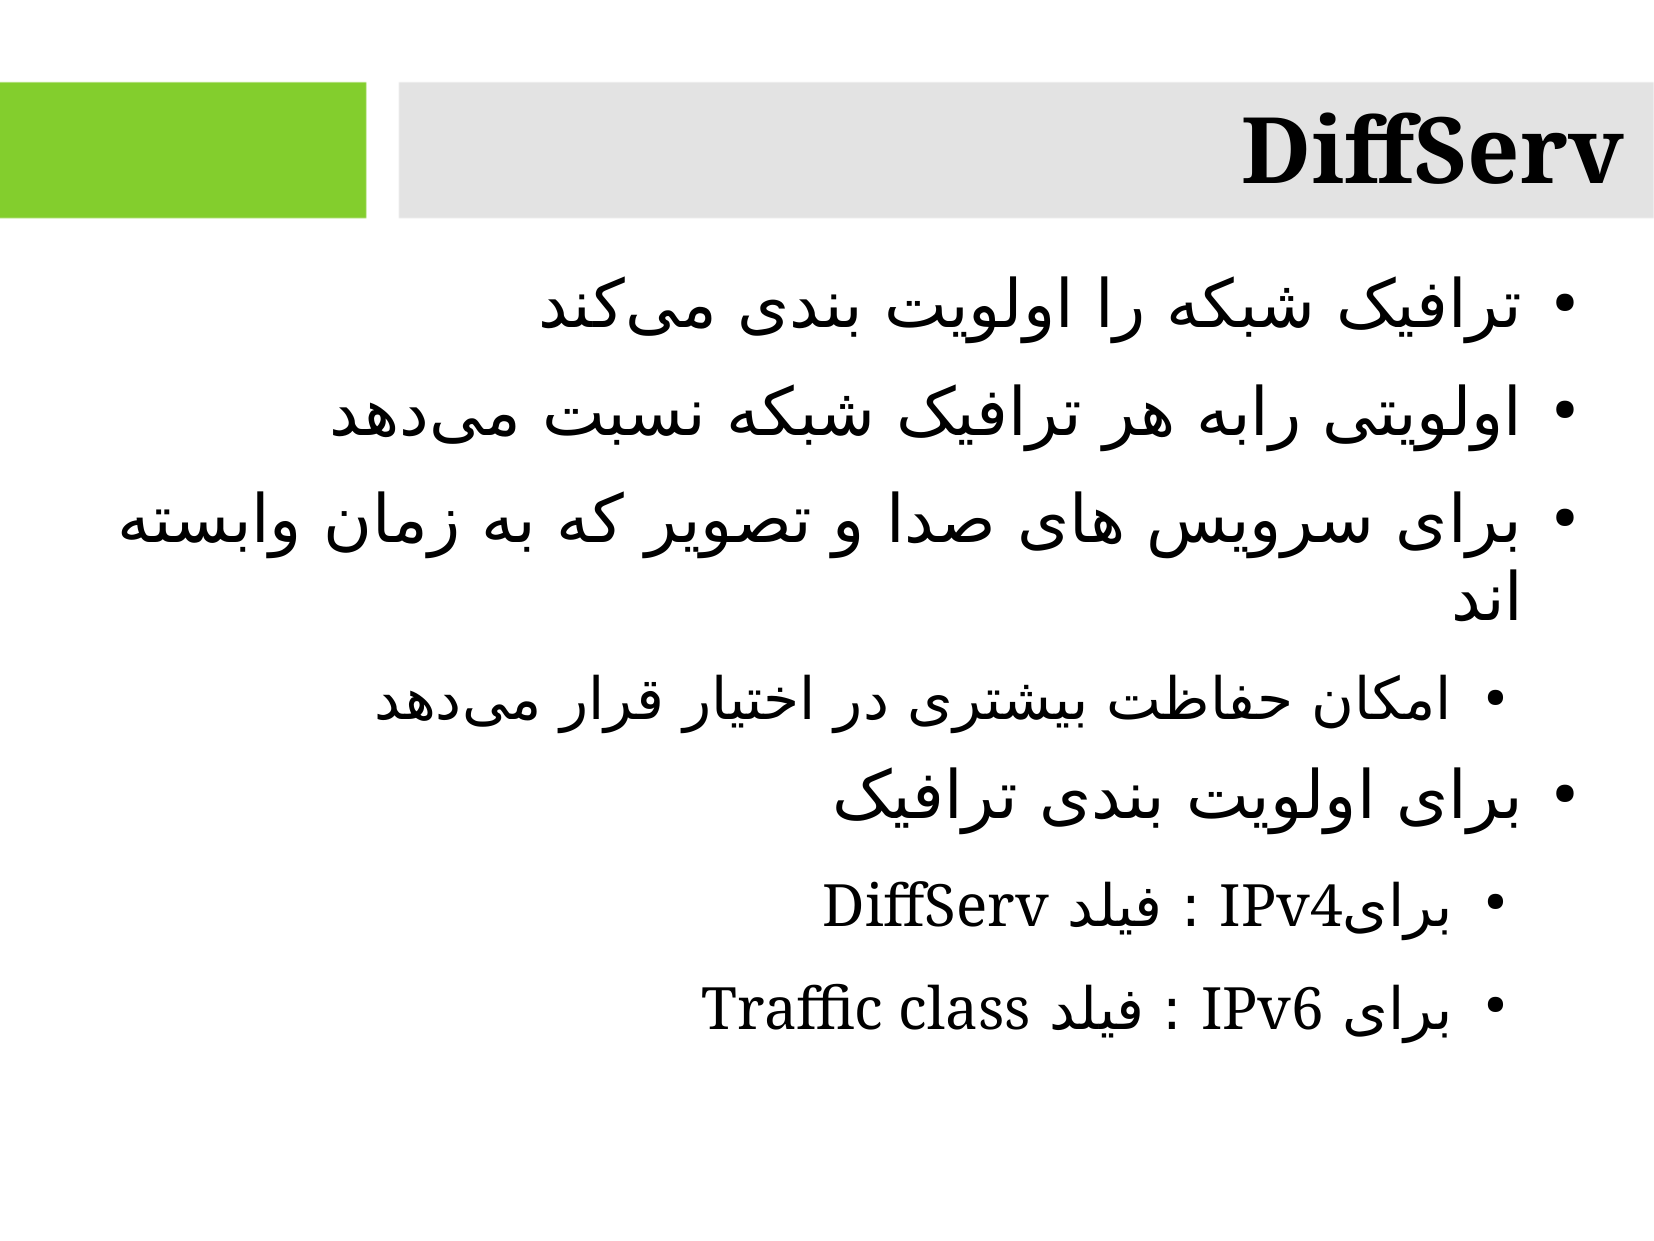

# DiffServ
ترافیک شبکه را اولویت بندی می‌کند
اولویتی رابه هر ترافیک شبکه نسبت می‌دهد
برای سرویس های صدا و تصویر که به زمان وابسته اند
امکان حفاظت بیشتری در اختیار قرار می‌دهد
برای اولویت بندی ترافیک
برایIPv4 : فیلد DiffServ
برای IPv6 : فیلد Traffic class